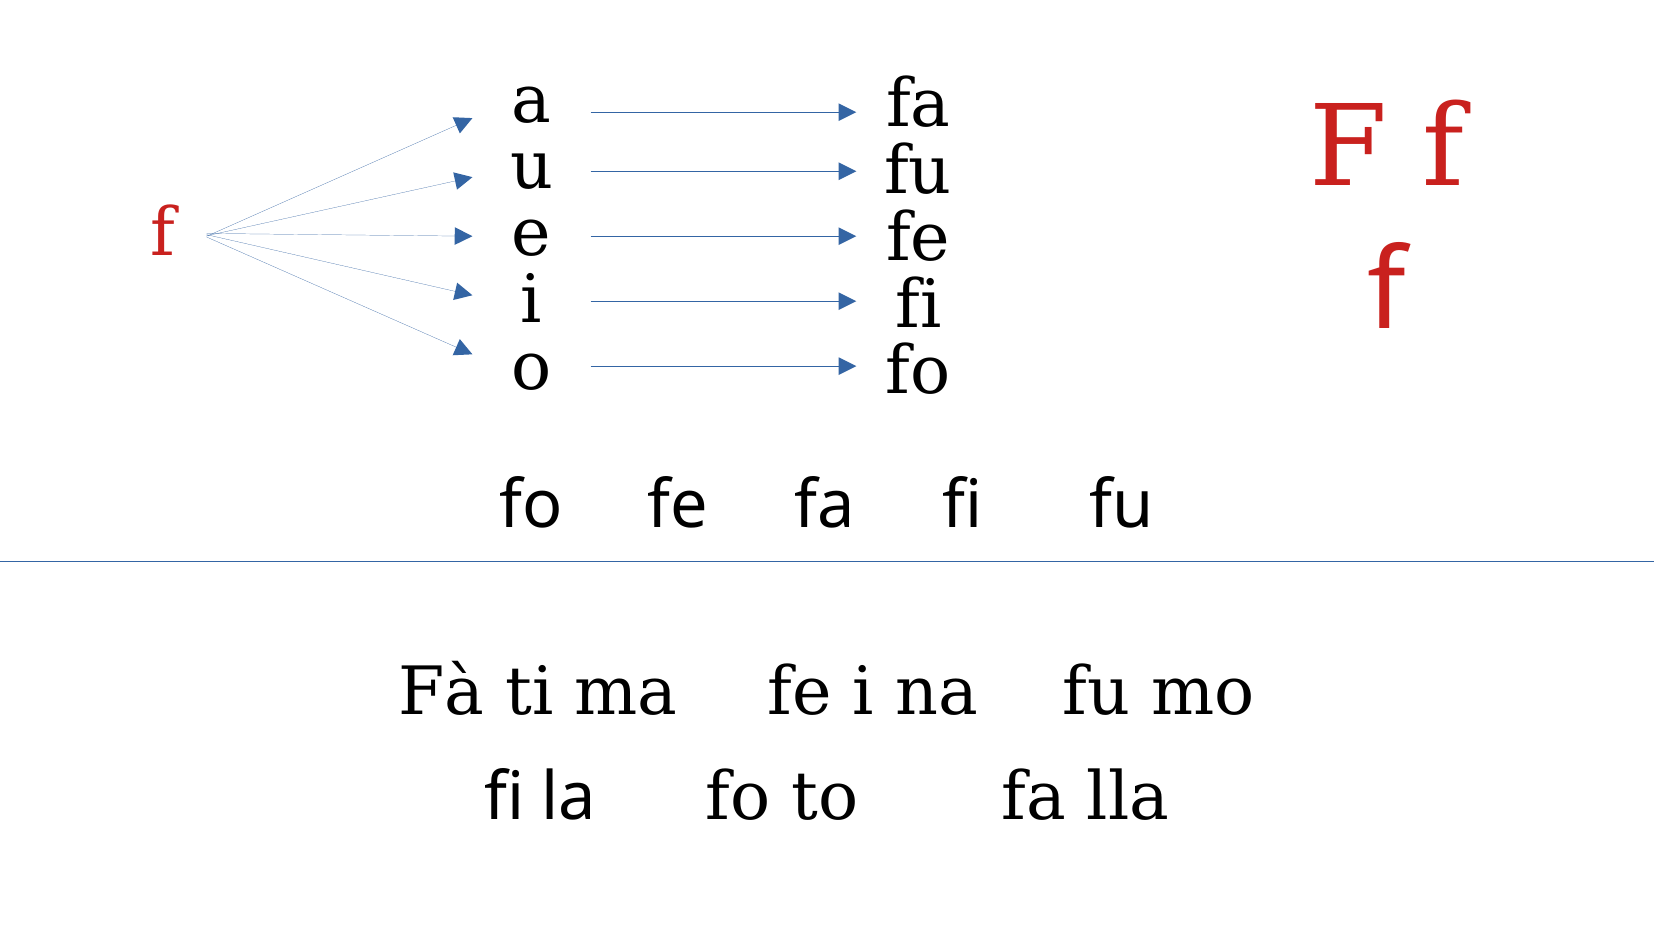

f
fa
fu
fe
fi
fo
a
u
e
i
o
F f
f
fo		fe		fa		fi		fu
Fà ti ma		fe i na		fu mo
fi la		fo to		fa lla